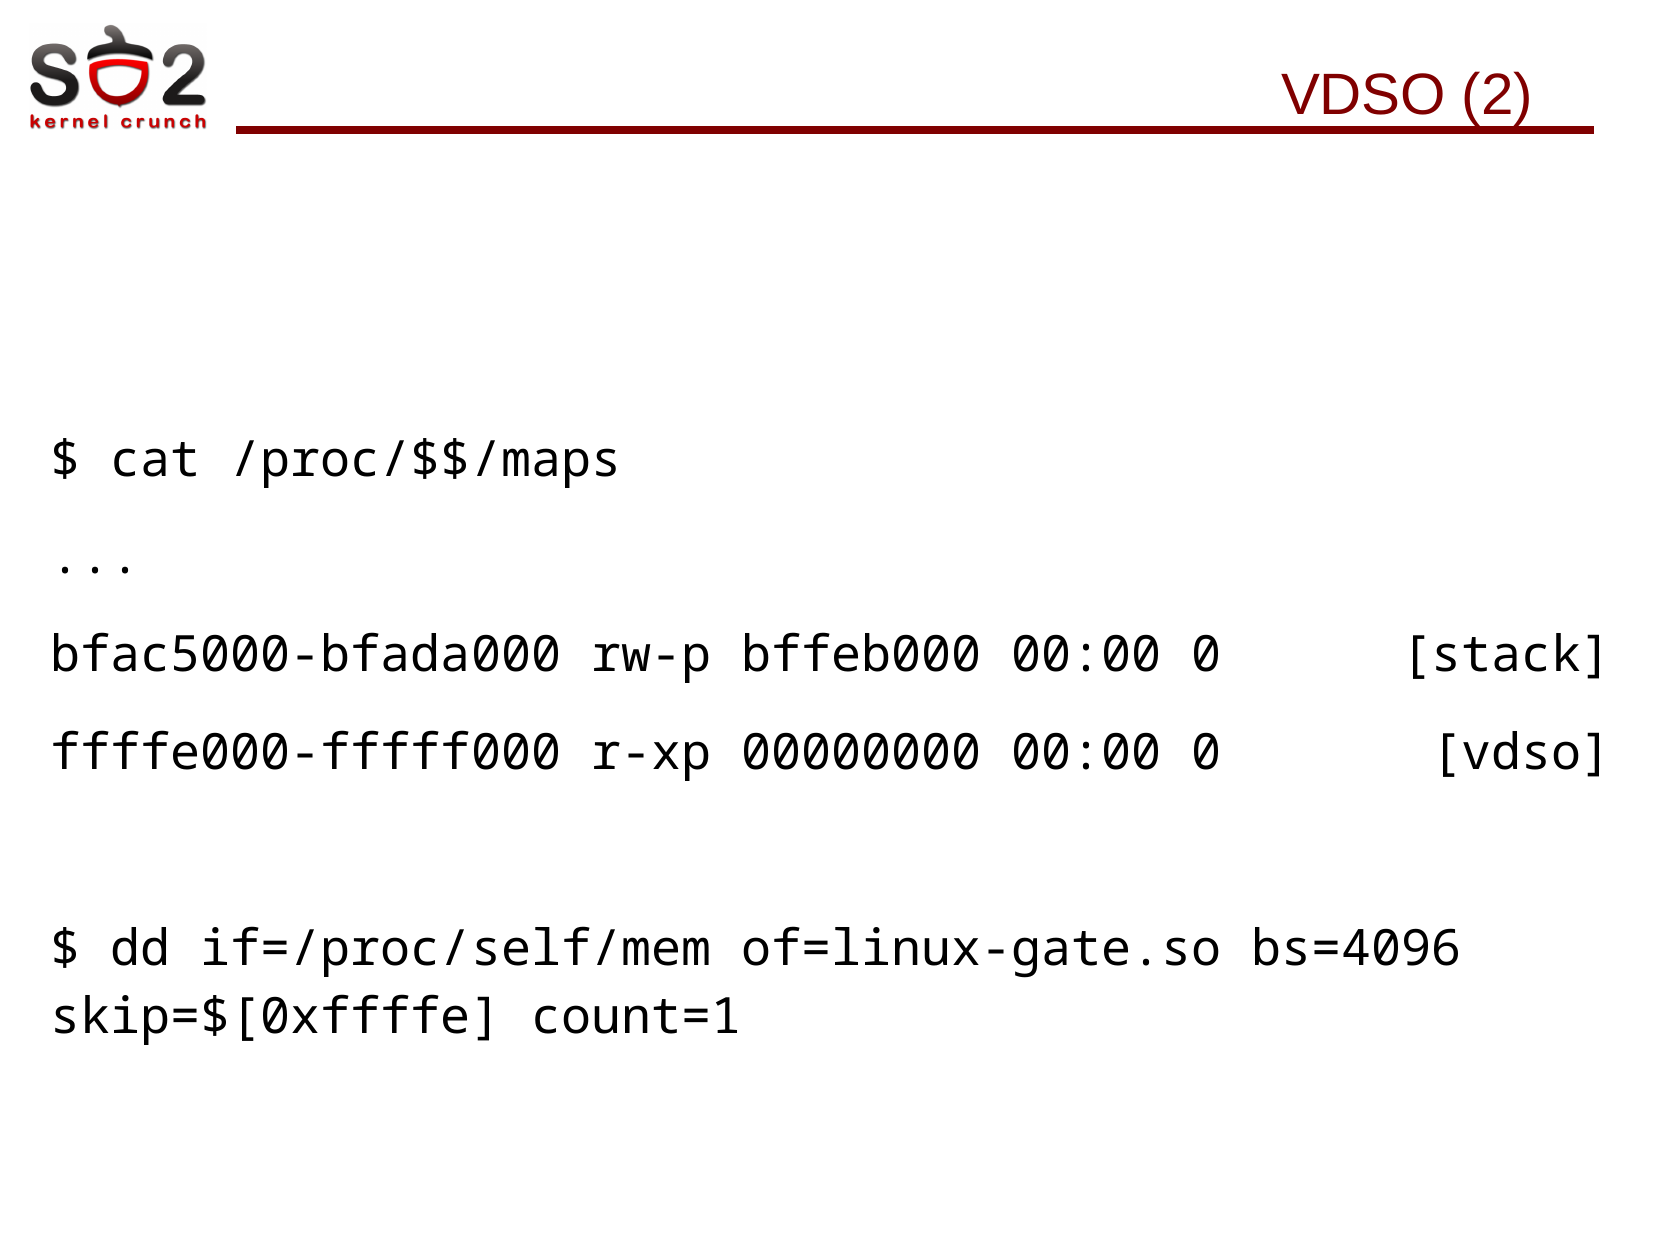

# VDSO (2)
$ cat /proc/$$/maps
...
bfac5000-bfada000 rw-p bffeb000 00:00 0 [stack]
ffffe000-fffff000 r-xp 00000000 00:00 0 [vdso]
$ dd if=/proc/self/mem of=linux-gate.so bs=4096 skip=$[0xffffe] count=1